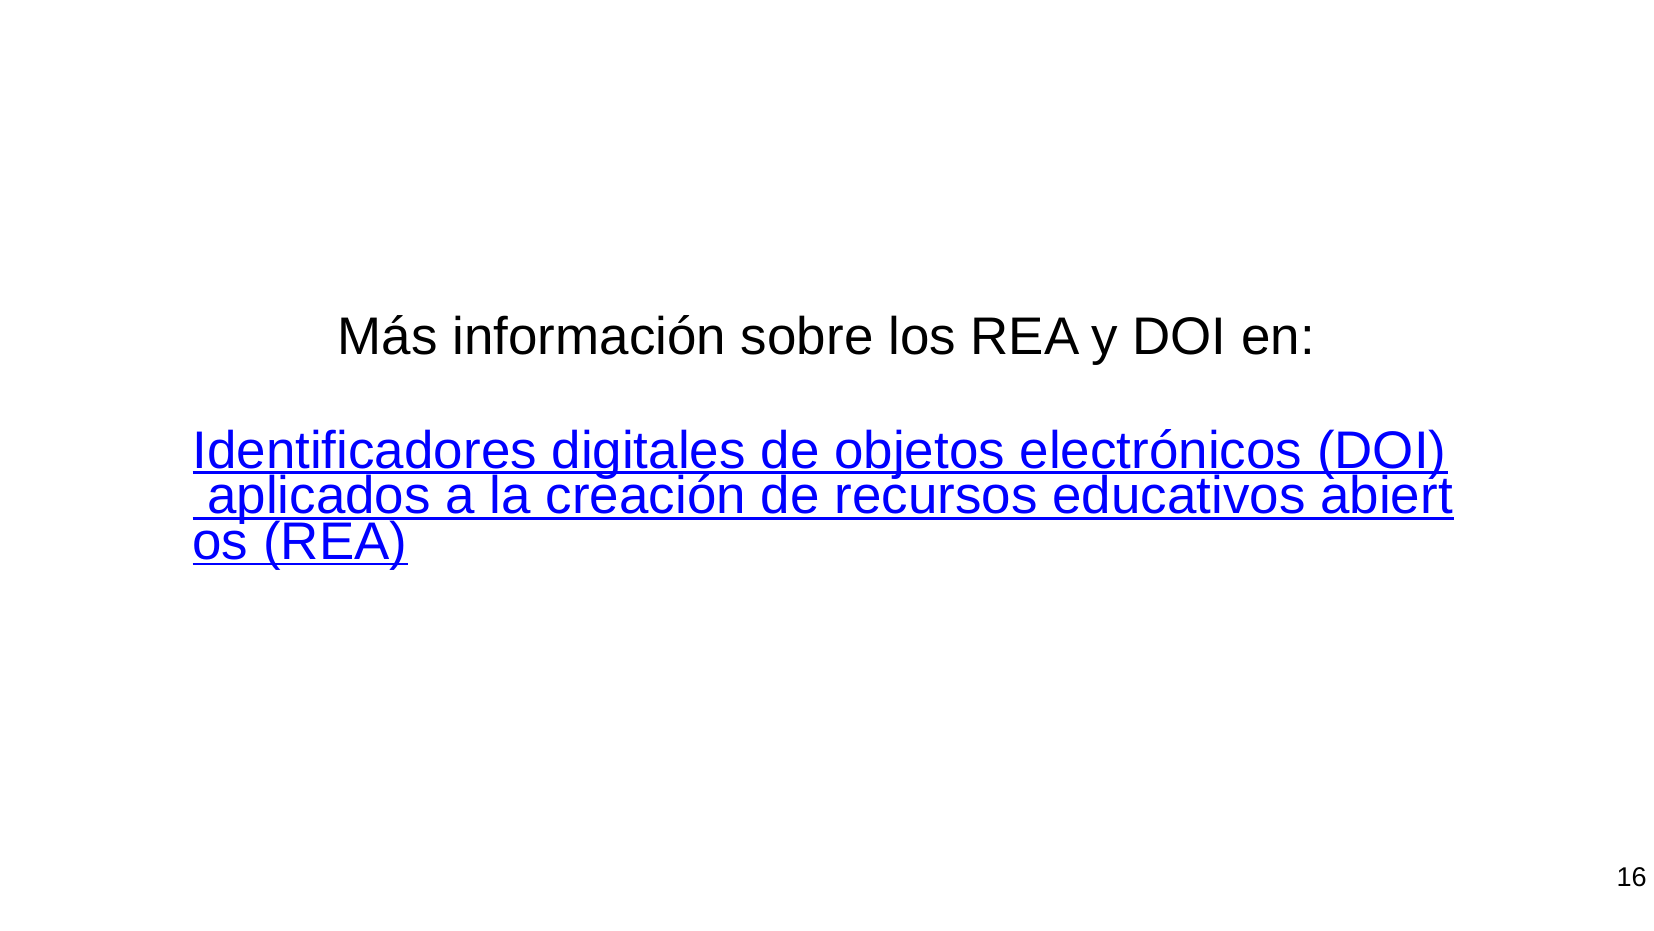

# Más información sobre los REA y DOI en:
Identificadores digitales de objetos electrónicos (DOI) aplicados a la creación de recursos educativos abiertos (REA)